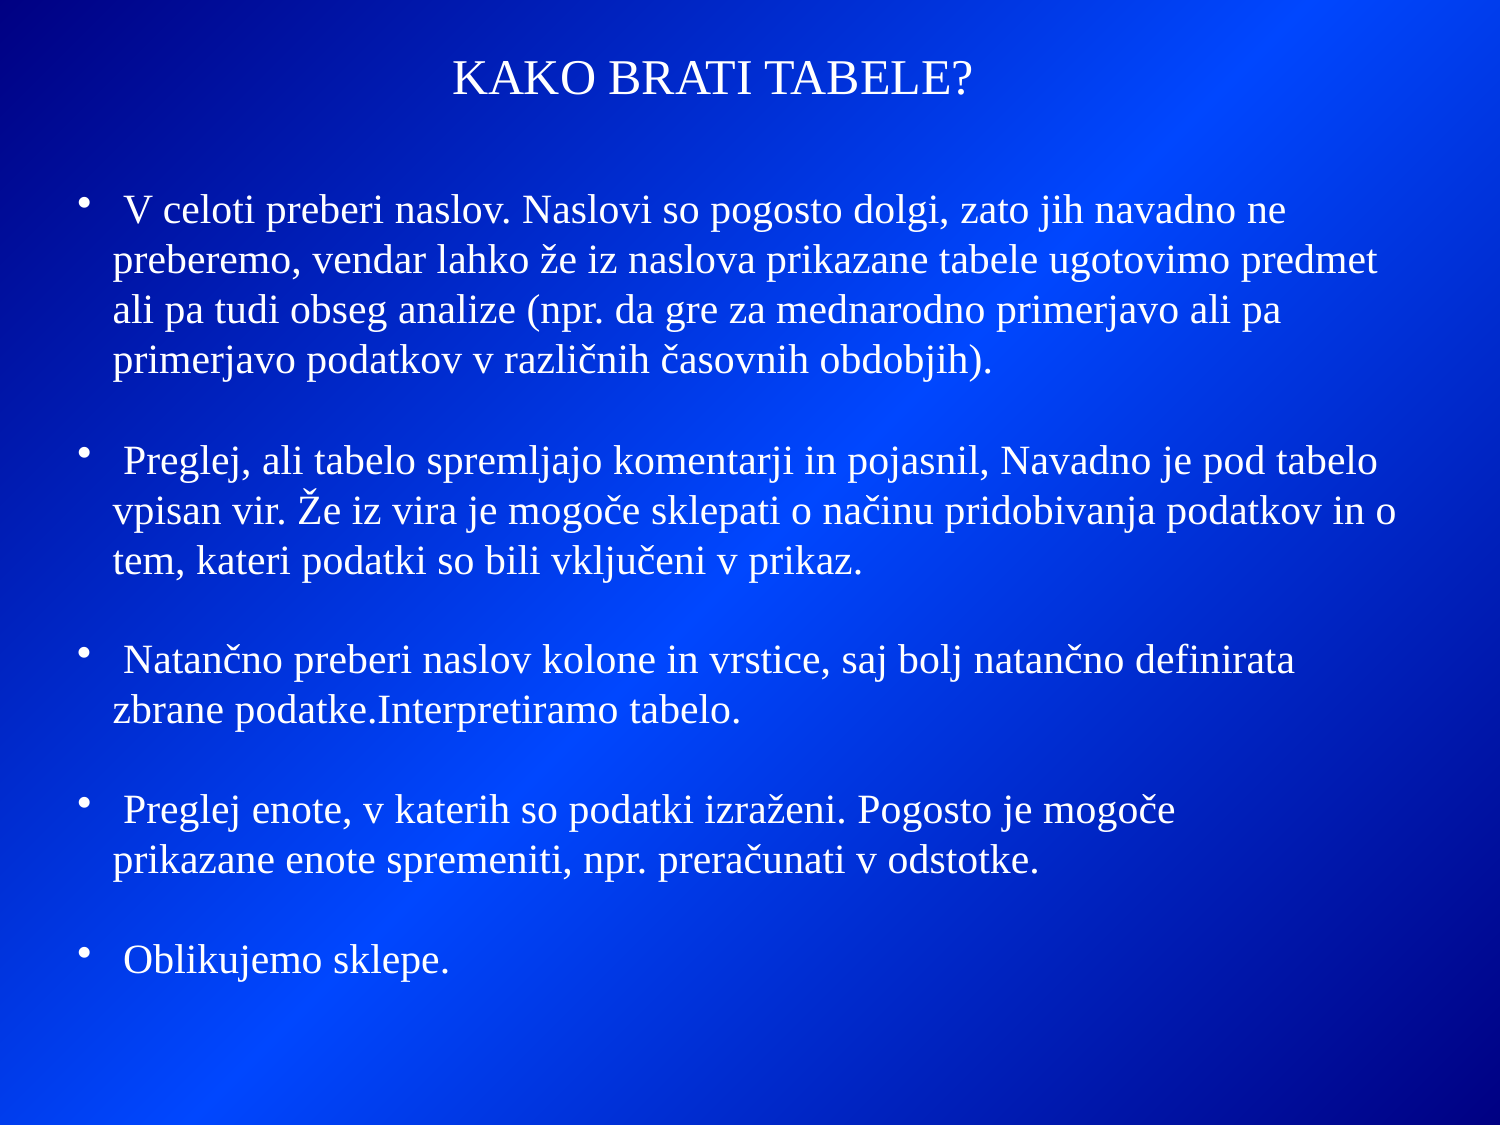

KAKO BRATI TABELE?
 V celoti preberi naslov. Naslovi so pogosto dolgi, zato jih navadno ne preberemo, vendar lahko že iz naslova prikazane tabele ugotovimo predmet ali pa tudi obseg analize (npr. da gre za mednarodno primerjavo ali pa primerjavo podatkov v različnih časovnih obdobjih).
 Preglej, ali tabelo spremljajo komentarji in pojasnil, Navadno je pod tabelo vpisan vir. Že iz vira je mogoče sklepati o načinu pridobivanja podatkov in o tem, kateri podatki so bili vključeni v prikaz.
 Natančno preberi naslov kolone in vrstice, saj bolj natančno definirata zbrane podatke.Interpretiramo tabelo.
 Preglej enote, v katerih so podatki izraženi. Pogosto je mogoče prikazane enote spremeniti, npr. preračunati v odstotke.
 Oblikujemo sklepe.